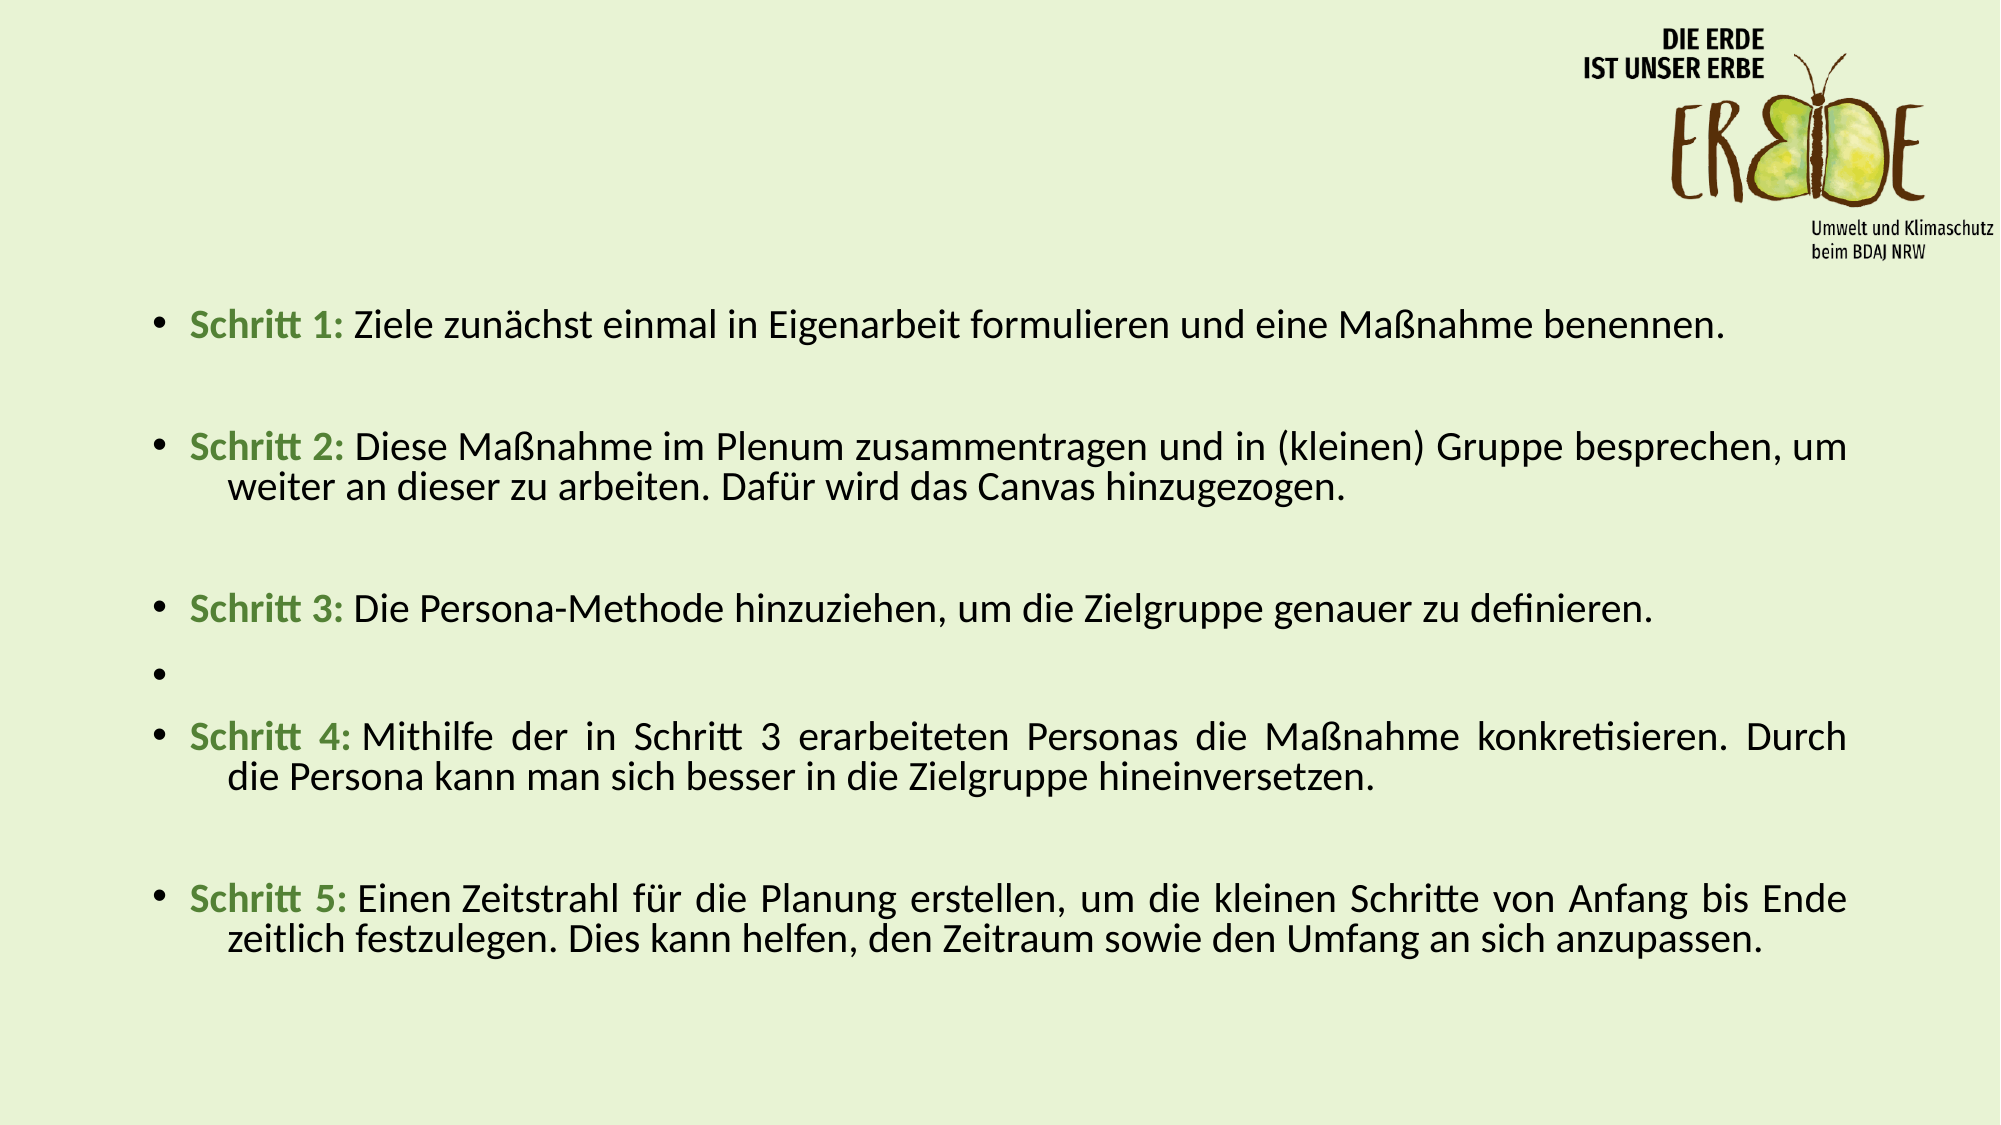

# Schritt 1: Ziele zunächst einmal in Eigenarbeit formulieren und eine Maßnahme benennen.
Schritt 2: Diese Maßnahme im Plenum zusammentragen und in (kleinen) Gruppe besprechen, um weiter an dieser zu arbeiten. Dafür wird das Canvas hinzugezogen.
Schritt 3: Die Persona-Methode hinzuziehen, um die Zielgruppe genauer zu definieren.
Schritt 4: Mithilfe der in Schritt 3 erarbeiteten Personas die Maßnahme konkretisieren. Durch die Persona kann man sich besser in die Zielgruppe hineinversetzen.
Schritt 5: Einen Zeitstrahl für die Planung erstellen, um die kleinen Schritte von Anfang bis Ende zeitlich festzulegen. Dies kann helfen, den Zeitraum sowie den Umfang an sich anzupassen.